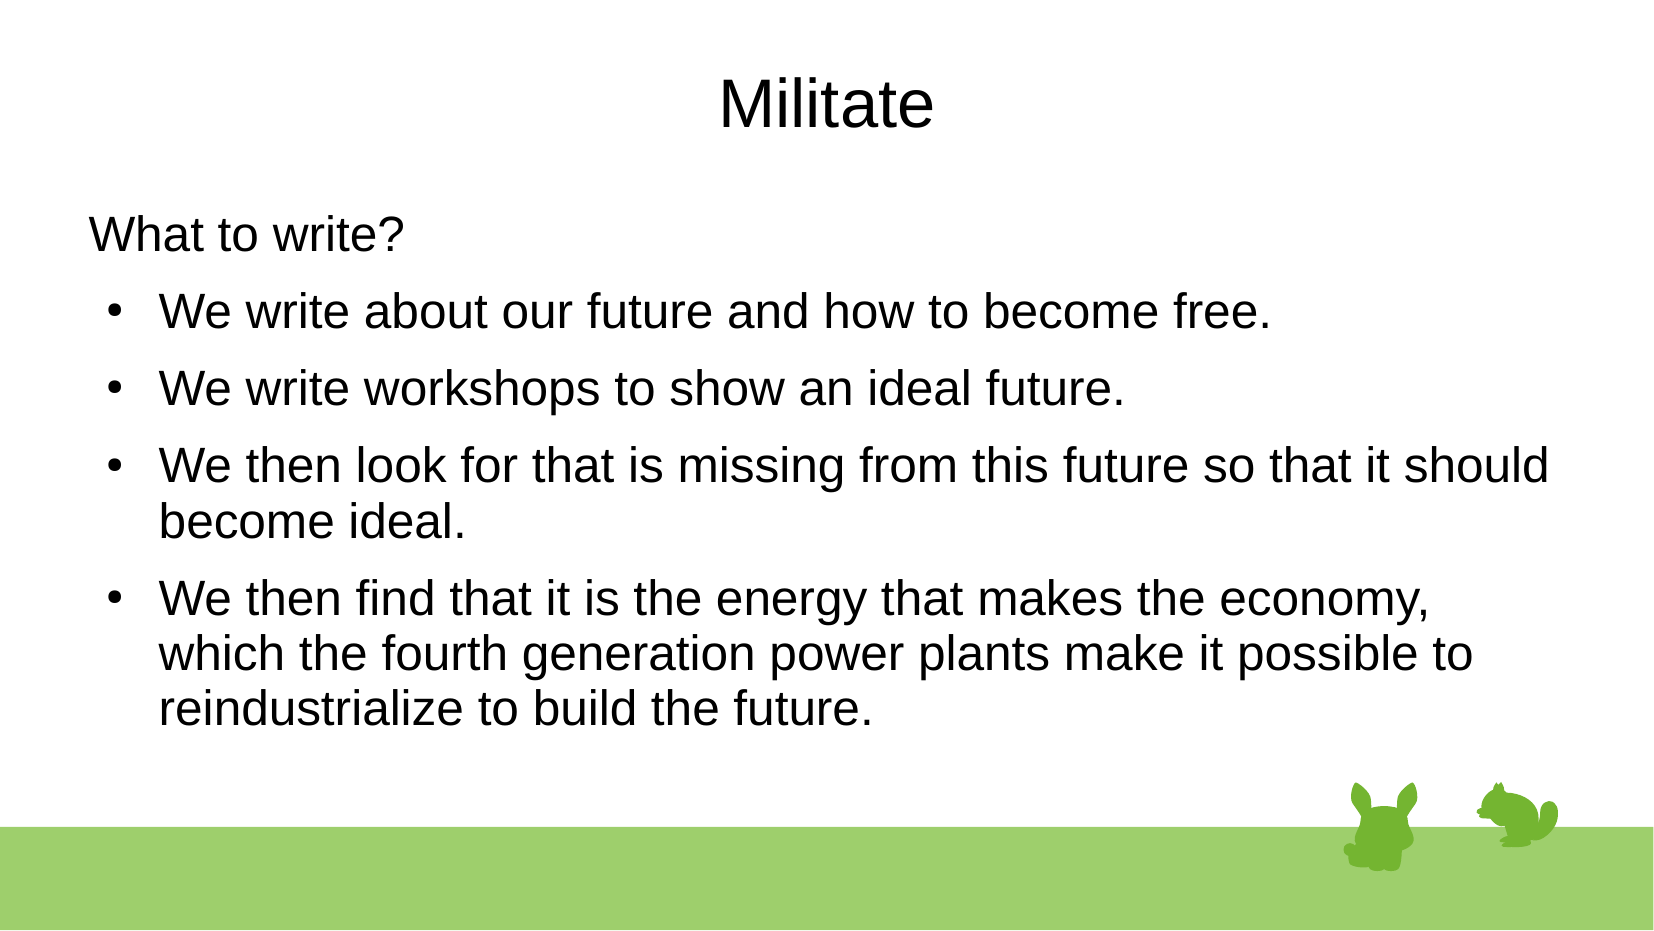

# Militate
What to write?
We write about our future and how to become free.
We write workshops to show an ideal future.
We then look for that is missing from this future so that it should become ideal.
We then find that it is the energy that makes the economy, which the fourth generation power plants make it possible to reindustrialize to build the future.